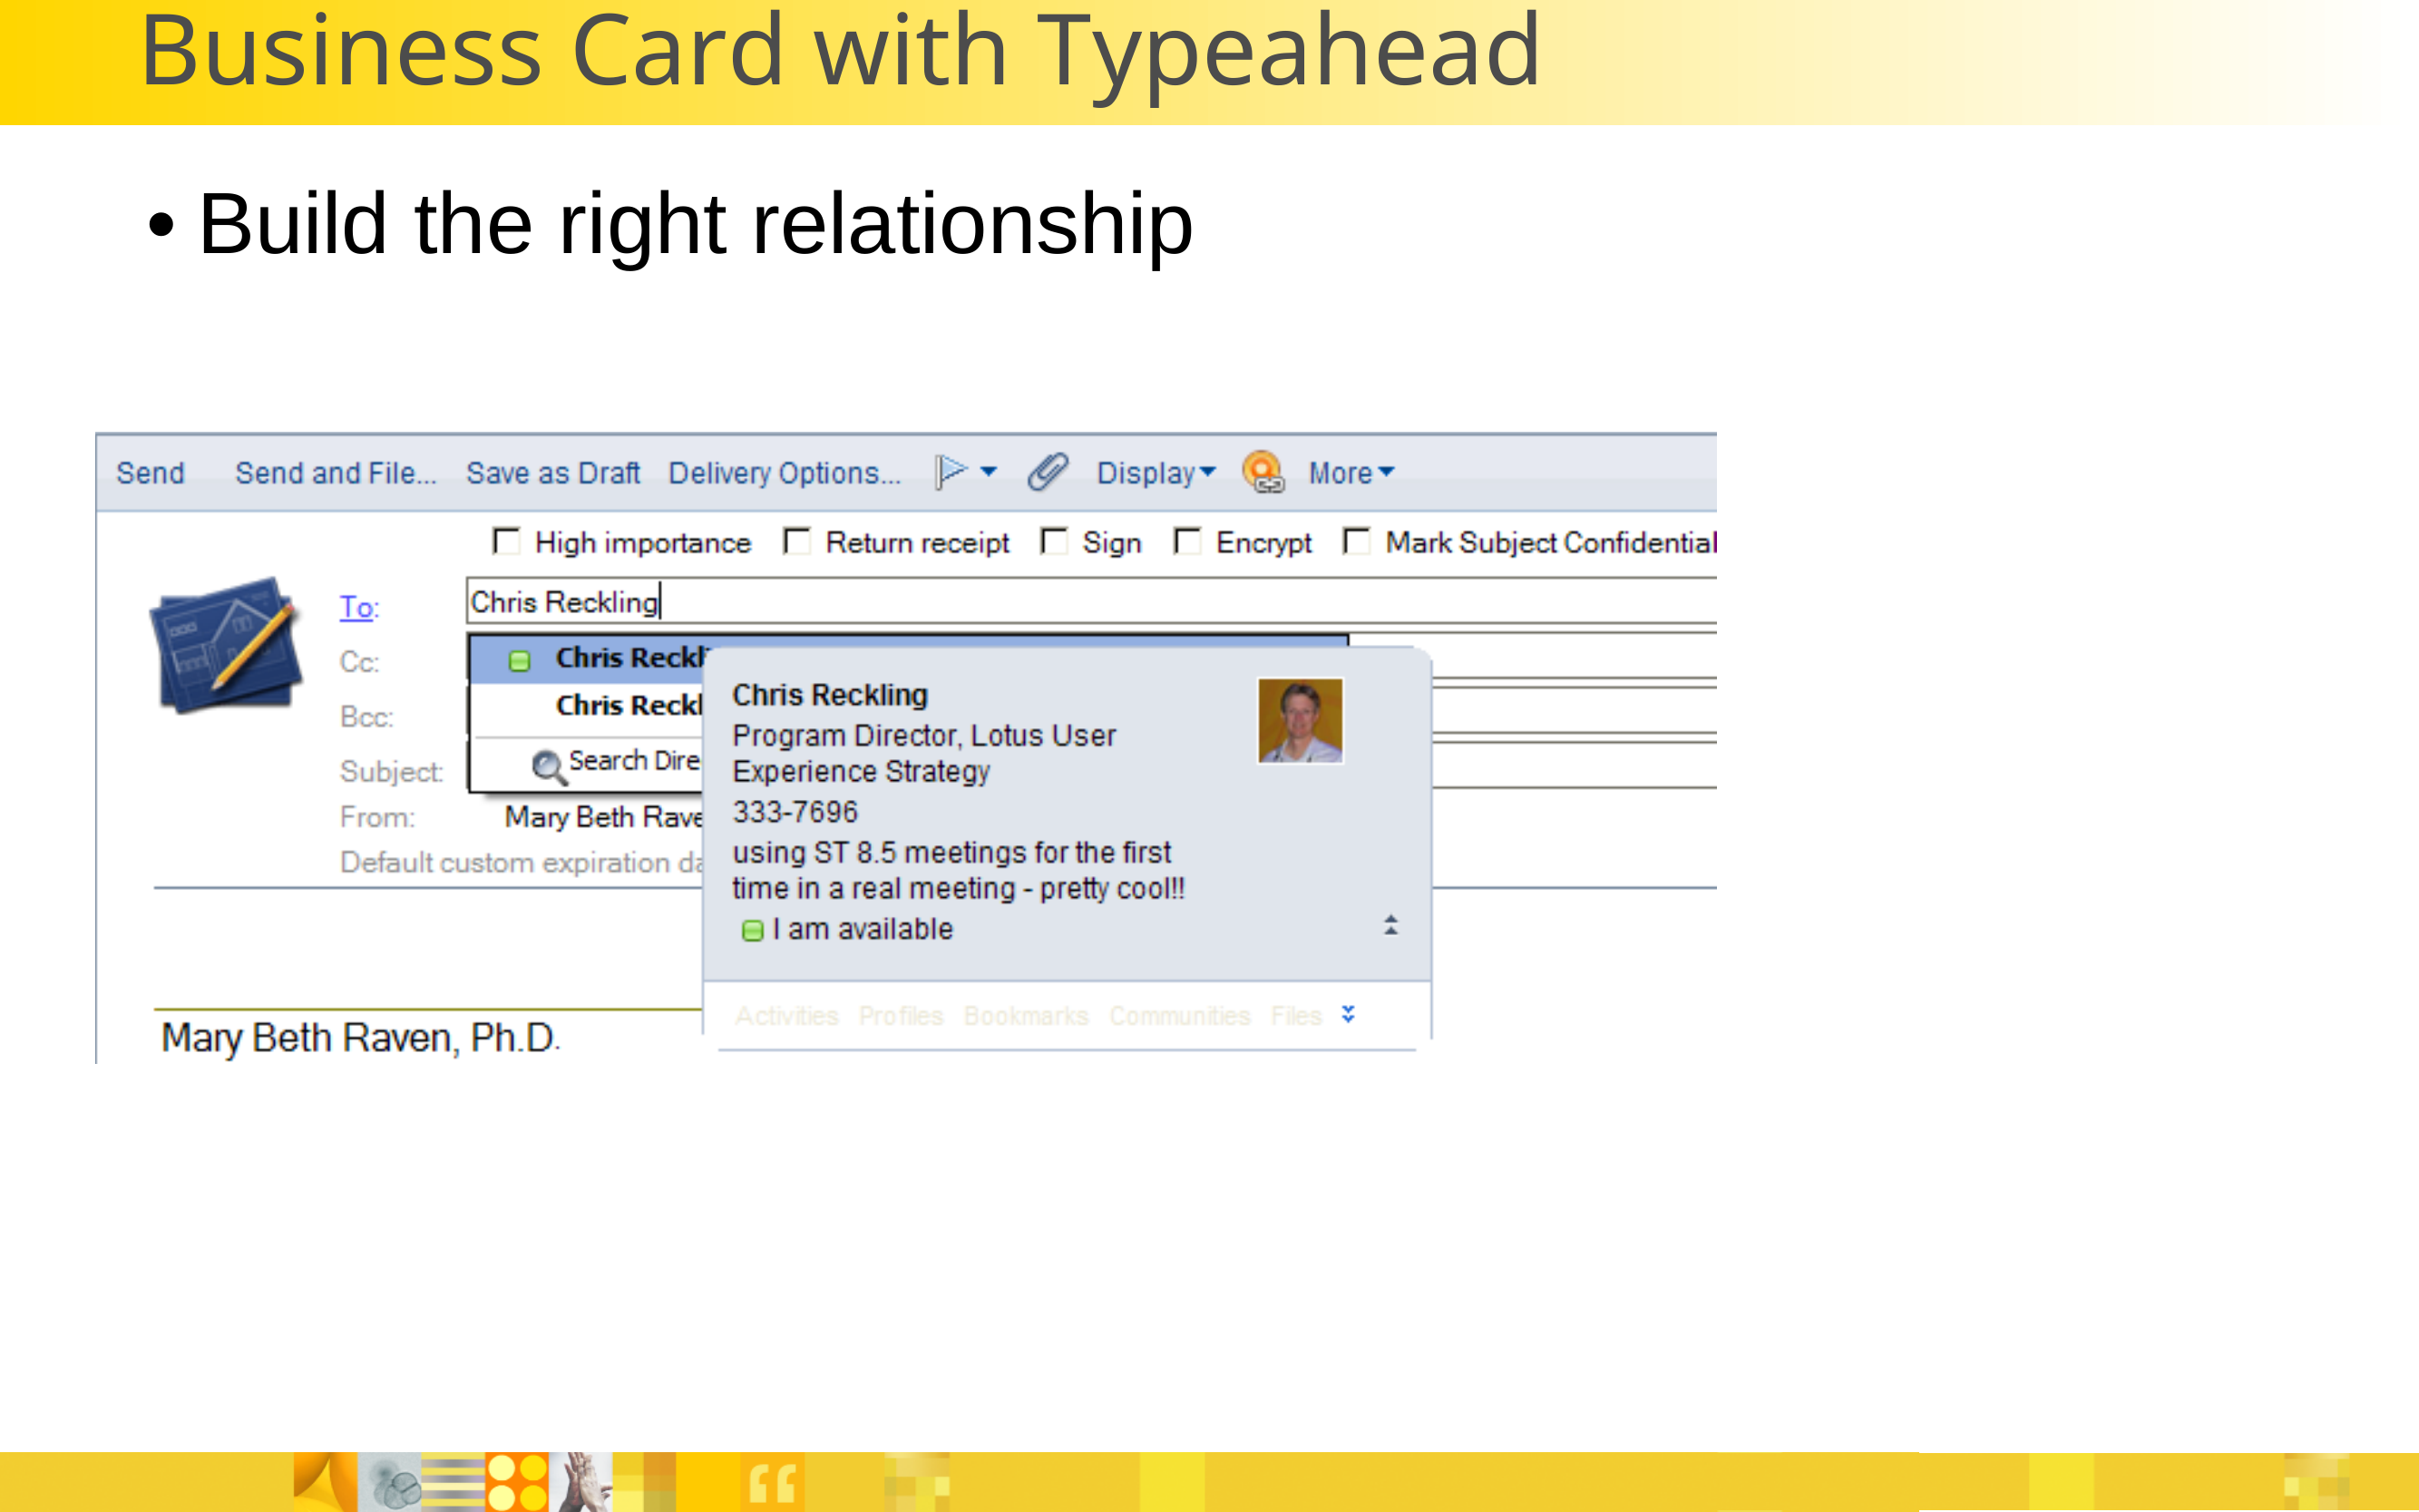

# Business Card with Typeahead
Build the right relationship